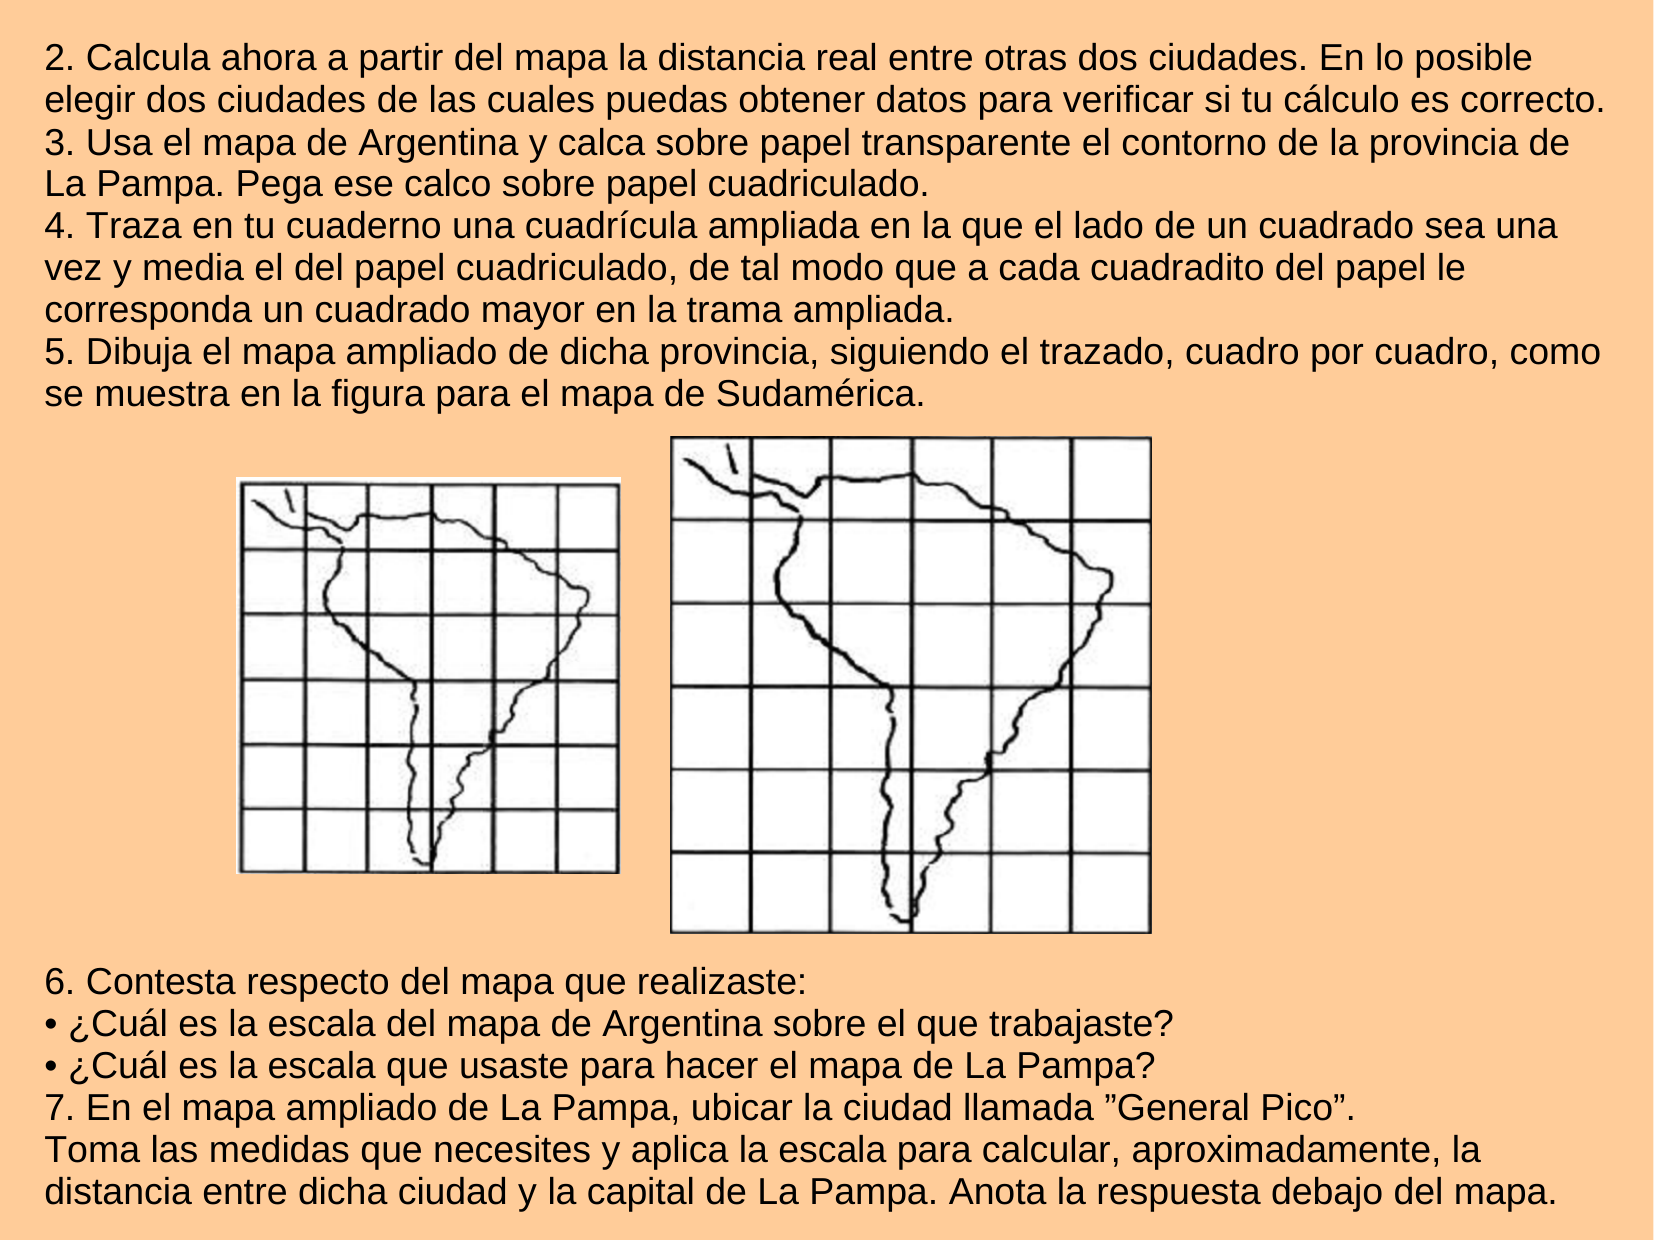

2. Calcula ahora a partir del mapa la distancia real entre otras dos ciudades. En lo posible elegir dos ciudades de las cuales puedas obtener datos para verificar si tu cálculo es correcto.
3. Usa el mapa de Argentina y calca sobre papel transparente el contorno de la provincia de La Pampa. Pega ese calco sobre papel cuadriculado.
4. Traza en tu cuaderno una cuadrícula ampliada en la que el lado de un cuadrado sea una vez y media el del papel cuadriculado, de tal modo que a cada cuadradito del papel le corresponda un cuadrado mayor en la trama ampliada.
5. Dibuja el mapa ampliado de dicha provincia, siguiendo el trazado, cuadro por cuadro, como se muestra en la figura para el mapa de Sudamérica.
6. Contesta respecto del mapa que realizaste:
• ¿Cuál es la escala del mapa de Argentina sobre el que trabajaste?
• ¿Cuál es la escala que usaste para hacer el mapa de La Pampa?
7. En el mapa ampliado de La Pampa, ubicar la ciudad llamada ”General Pico”.
Toma las medidas que necesites y aplica la escala para calcular, aproximadamente, la distancia entre dicha ciudad y la capital de La Pampa. Anota la respuesta debajo del mapa.